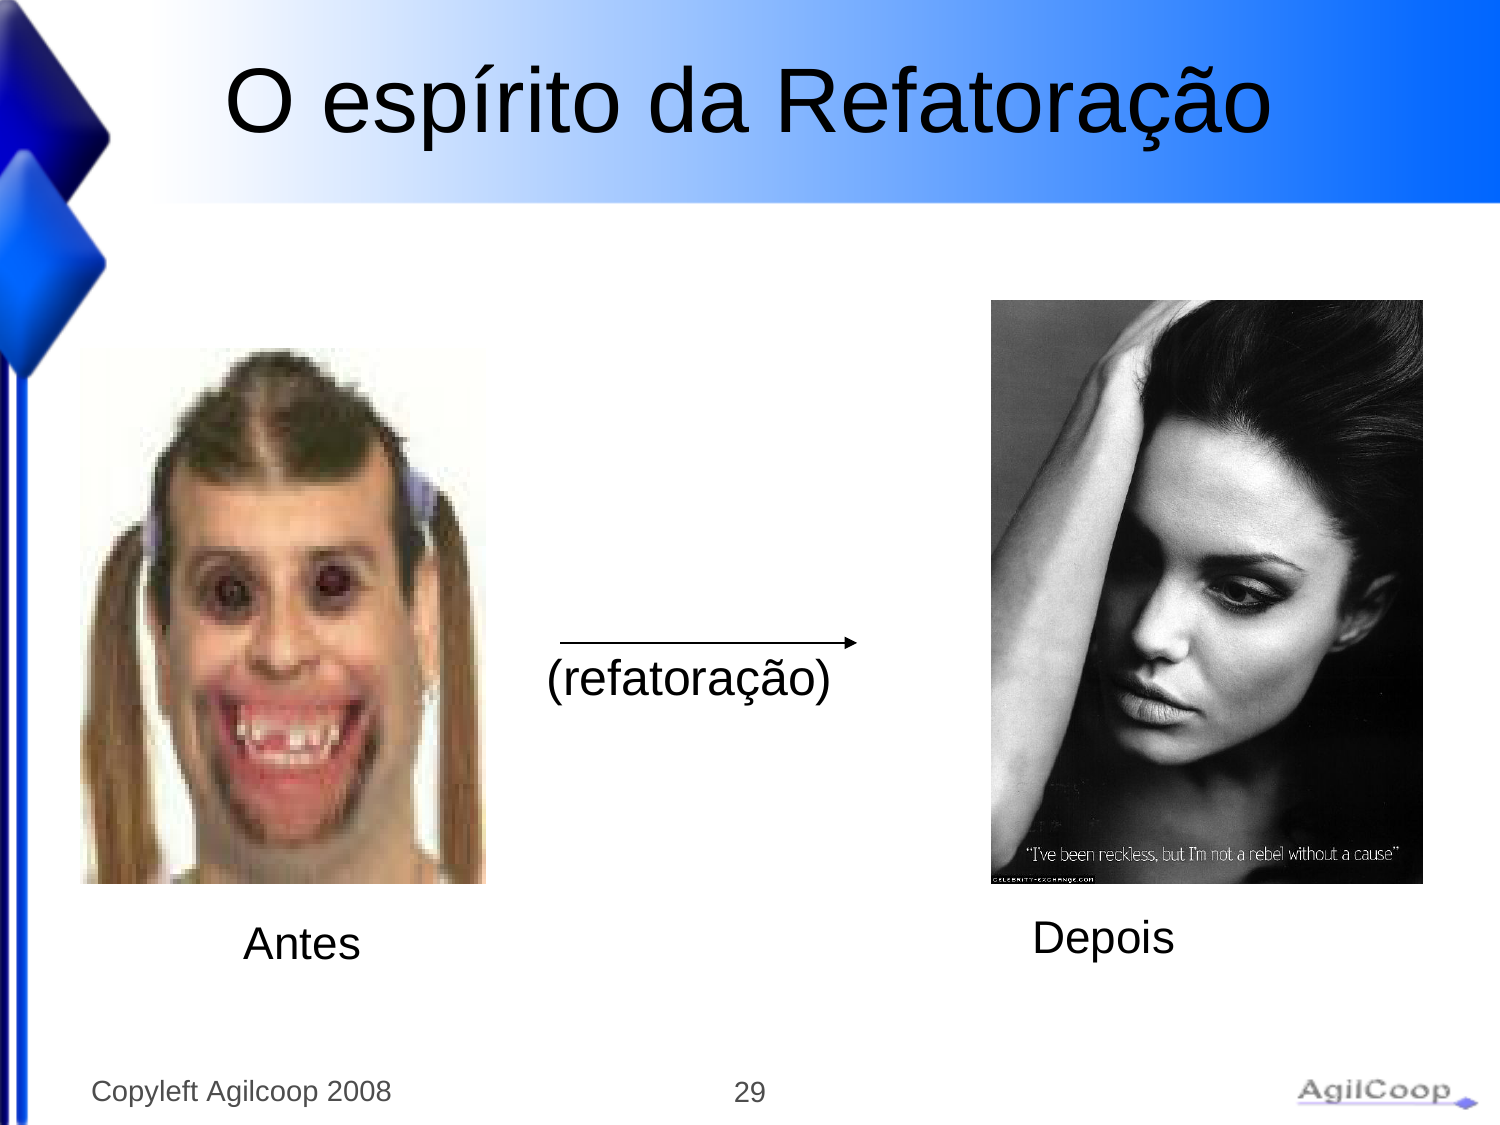

# O espírito da Refatoração
(refatoração)
Depois
Antes
copyleft agilcoop 2007
29